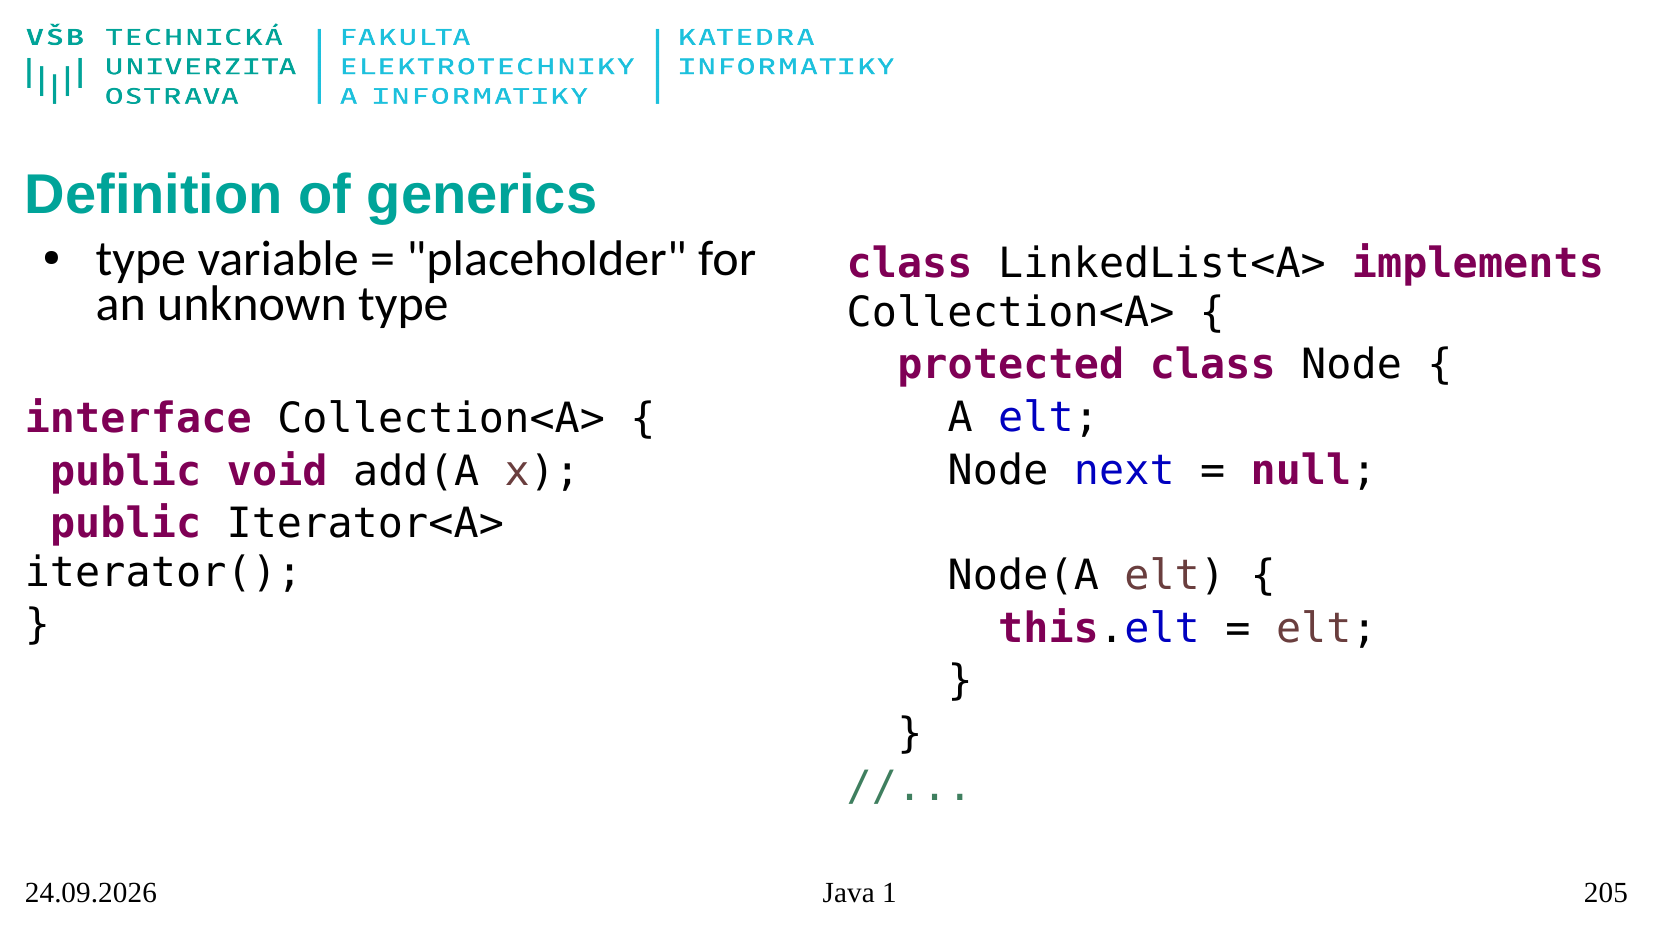

# Definition of generics
type variable = "placeholder" for an unknown type
interface Collection<A> {
 public void add(A x);
 public Iterator<A> iterator();
}
class LinkedList<A> implements Collection<A> {
 protected class Node {
 A elt;
 Node next = null;
 Node(A elt) {
 this.elt = elt;
 }
 }
//...
Java 1
205